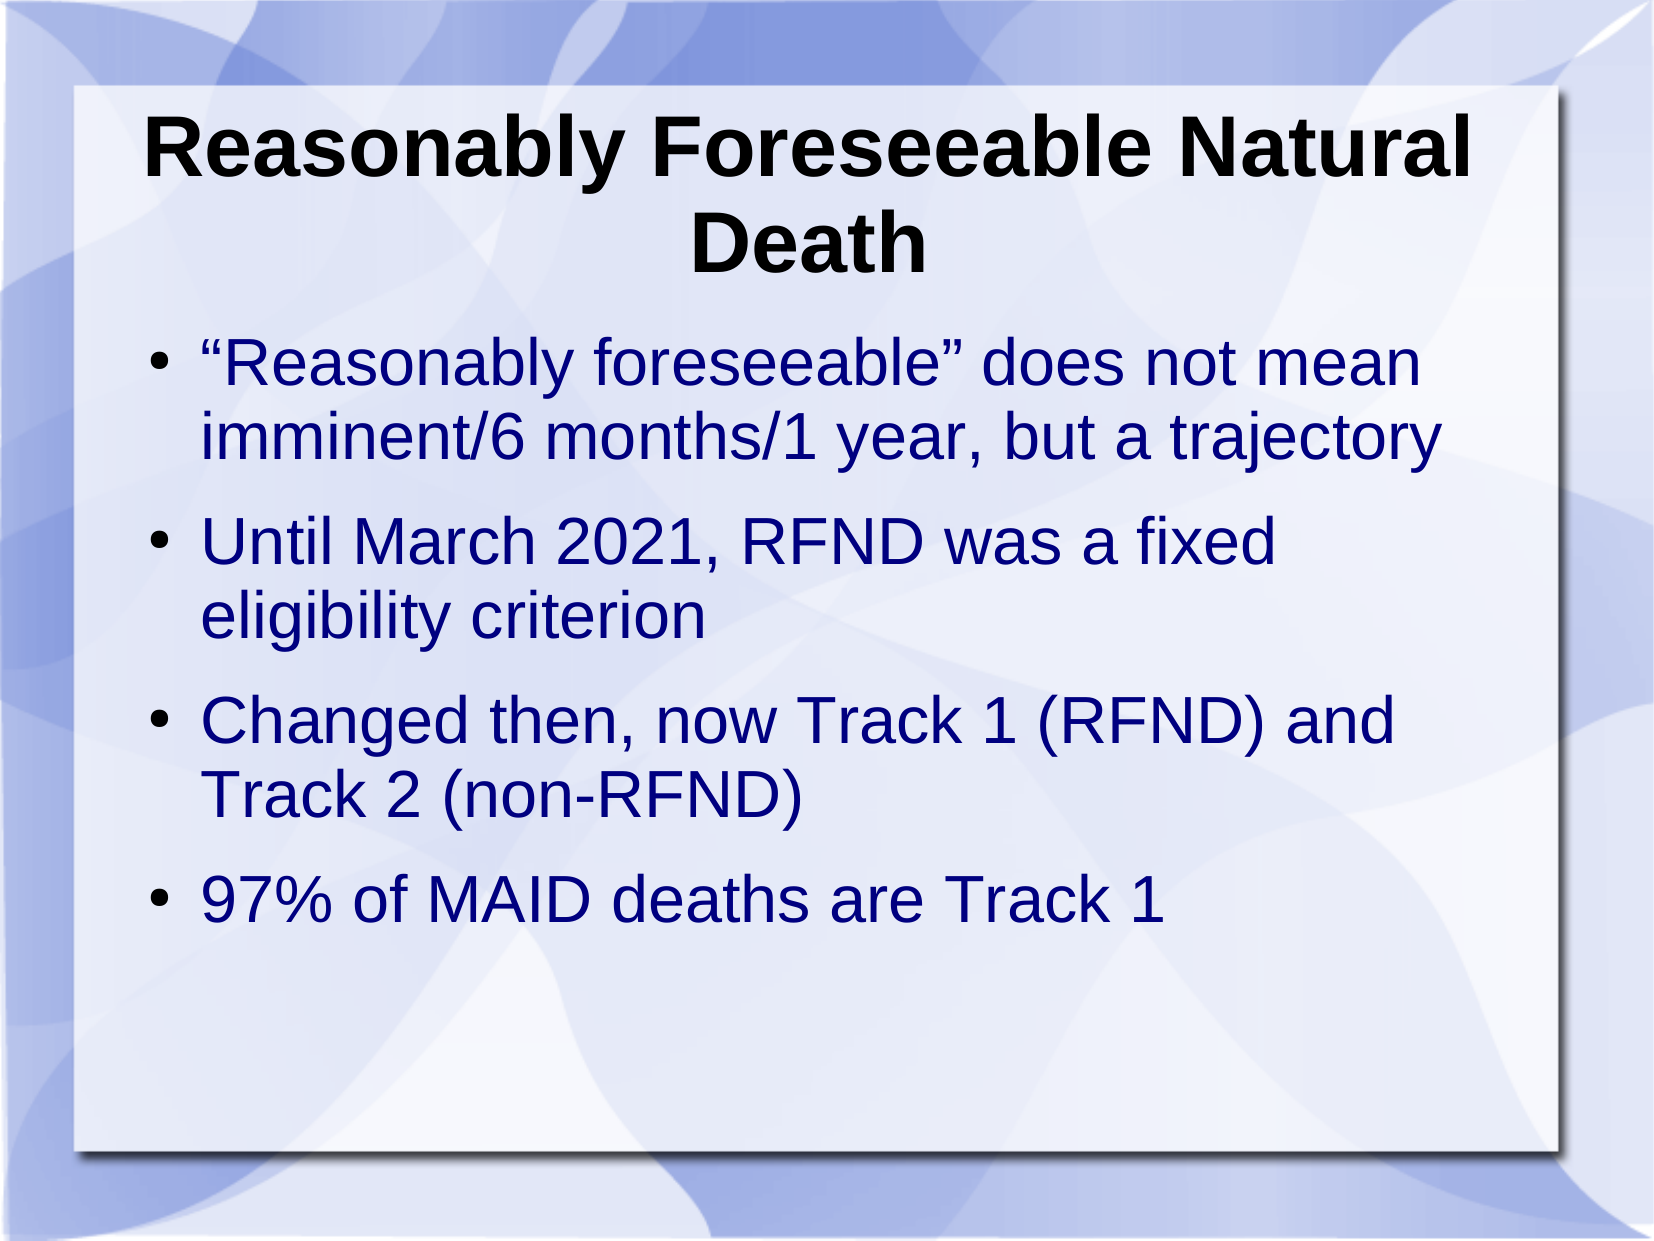

# Reasonably Foreseeable Natural Death
“Reasonably foreseeable” does not mean imminent/6 months/1 year, but a trajectory
Until March 2021, RFND was a fixed eligibility criterion
Changed then, now Track 1 (RFND) and Track 2 (non-RFND)
97% of MAID deaths are Track 1